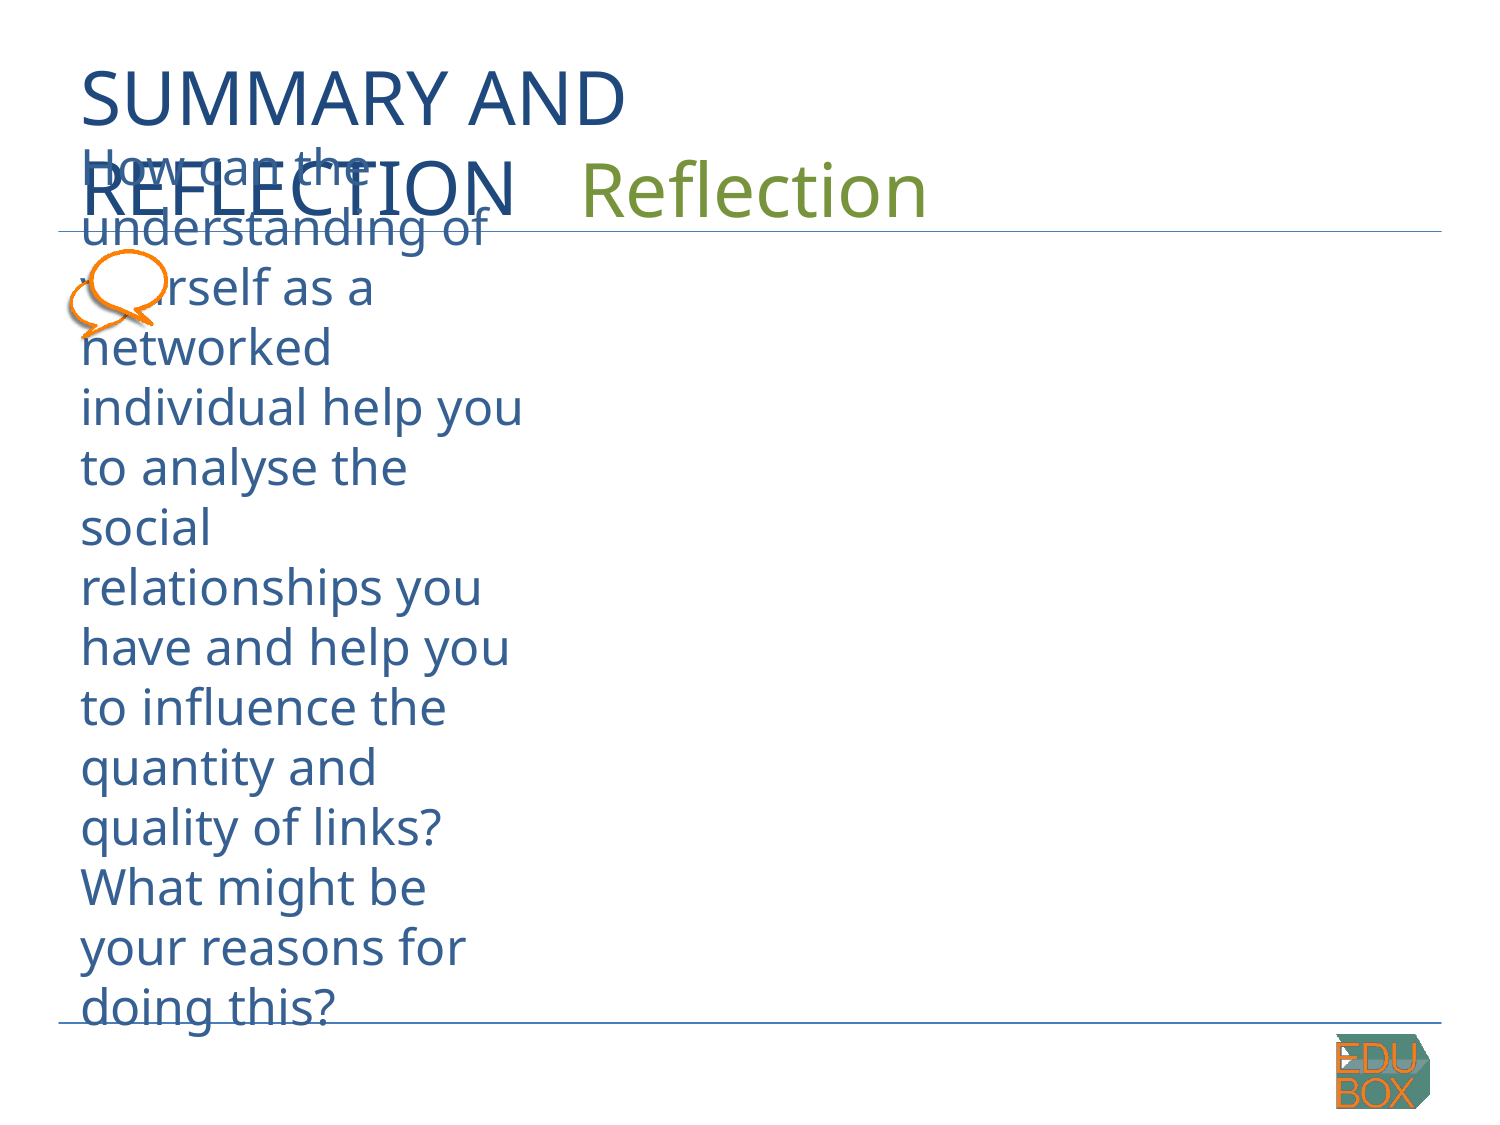

# SUMMARY AND REFLECTION
How can the understanding of yourself as a networked individual help you to analyse the social relationships you have and help you to influence the quantity and quality of links? What might be your reasons for doing this?
Reflection